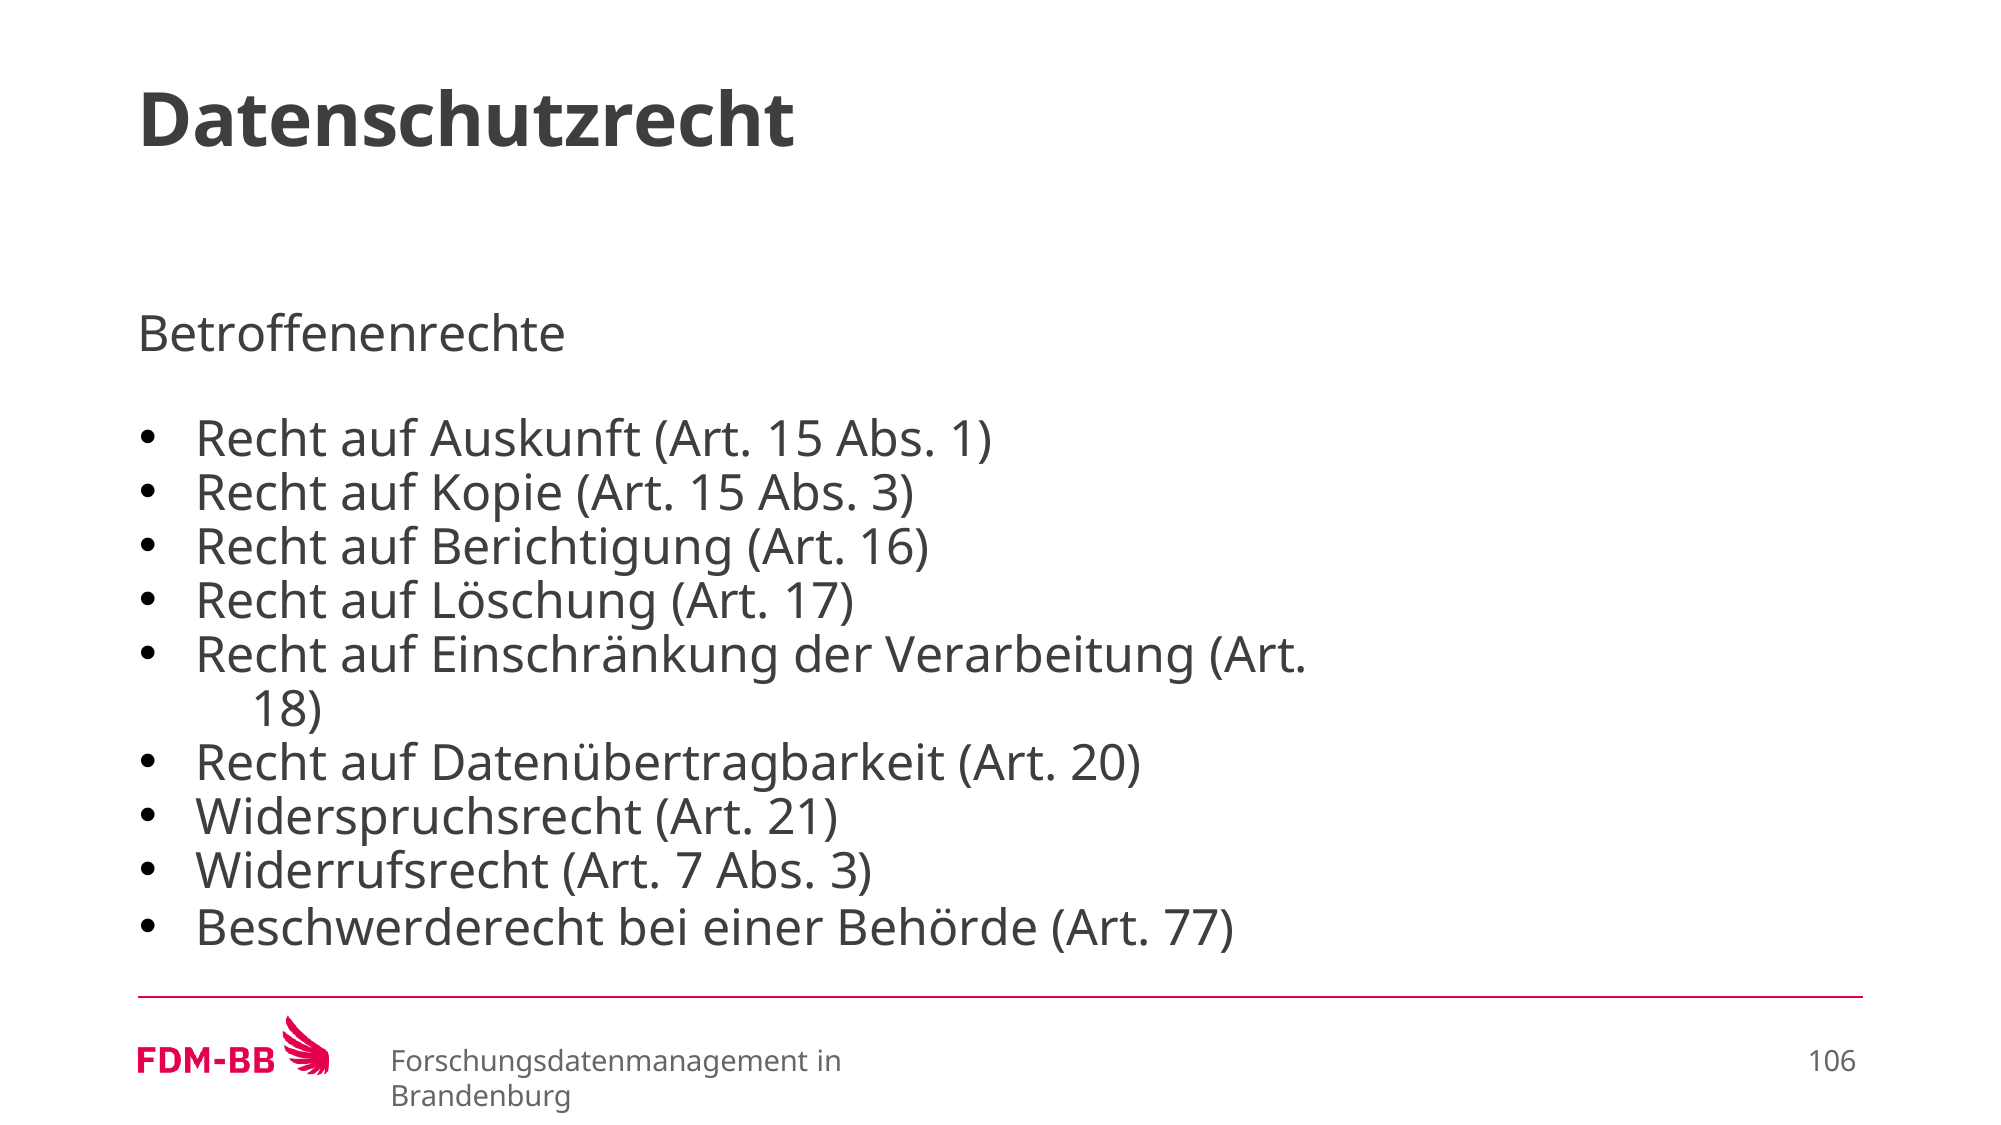

# Datenschutzrecht
Betroffenenrechte
Recht auf Auskunft (Art. 15 Abs. 1)
Recht auf Kopie (Art. 15 Abs. 3)
Recht auf Berichtigung (Art. 16)
Recht auf Löschung (Art. 17)
Recht auf Einschränkung der Verarbeitung (Art. 18)
Recht auf Datenübertragbarkeit (Art. 20)
Widerspruchsrecht (Art. 21)
Widerrufsrecht (Art. 7 Abs. 3)
Beschwerderecht bei einer Behörde (Art. 77)
Forschungsdatenmanagement in Brandenburg
106